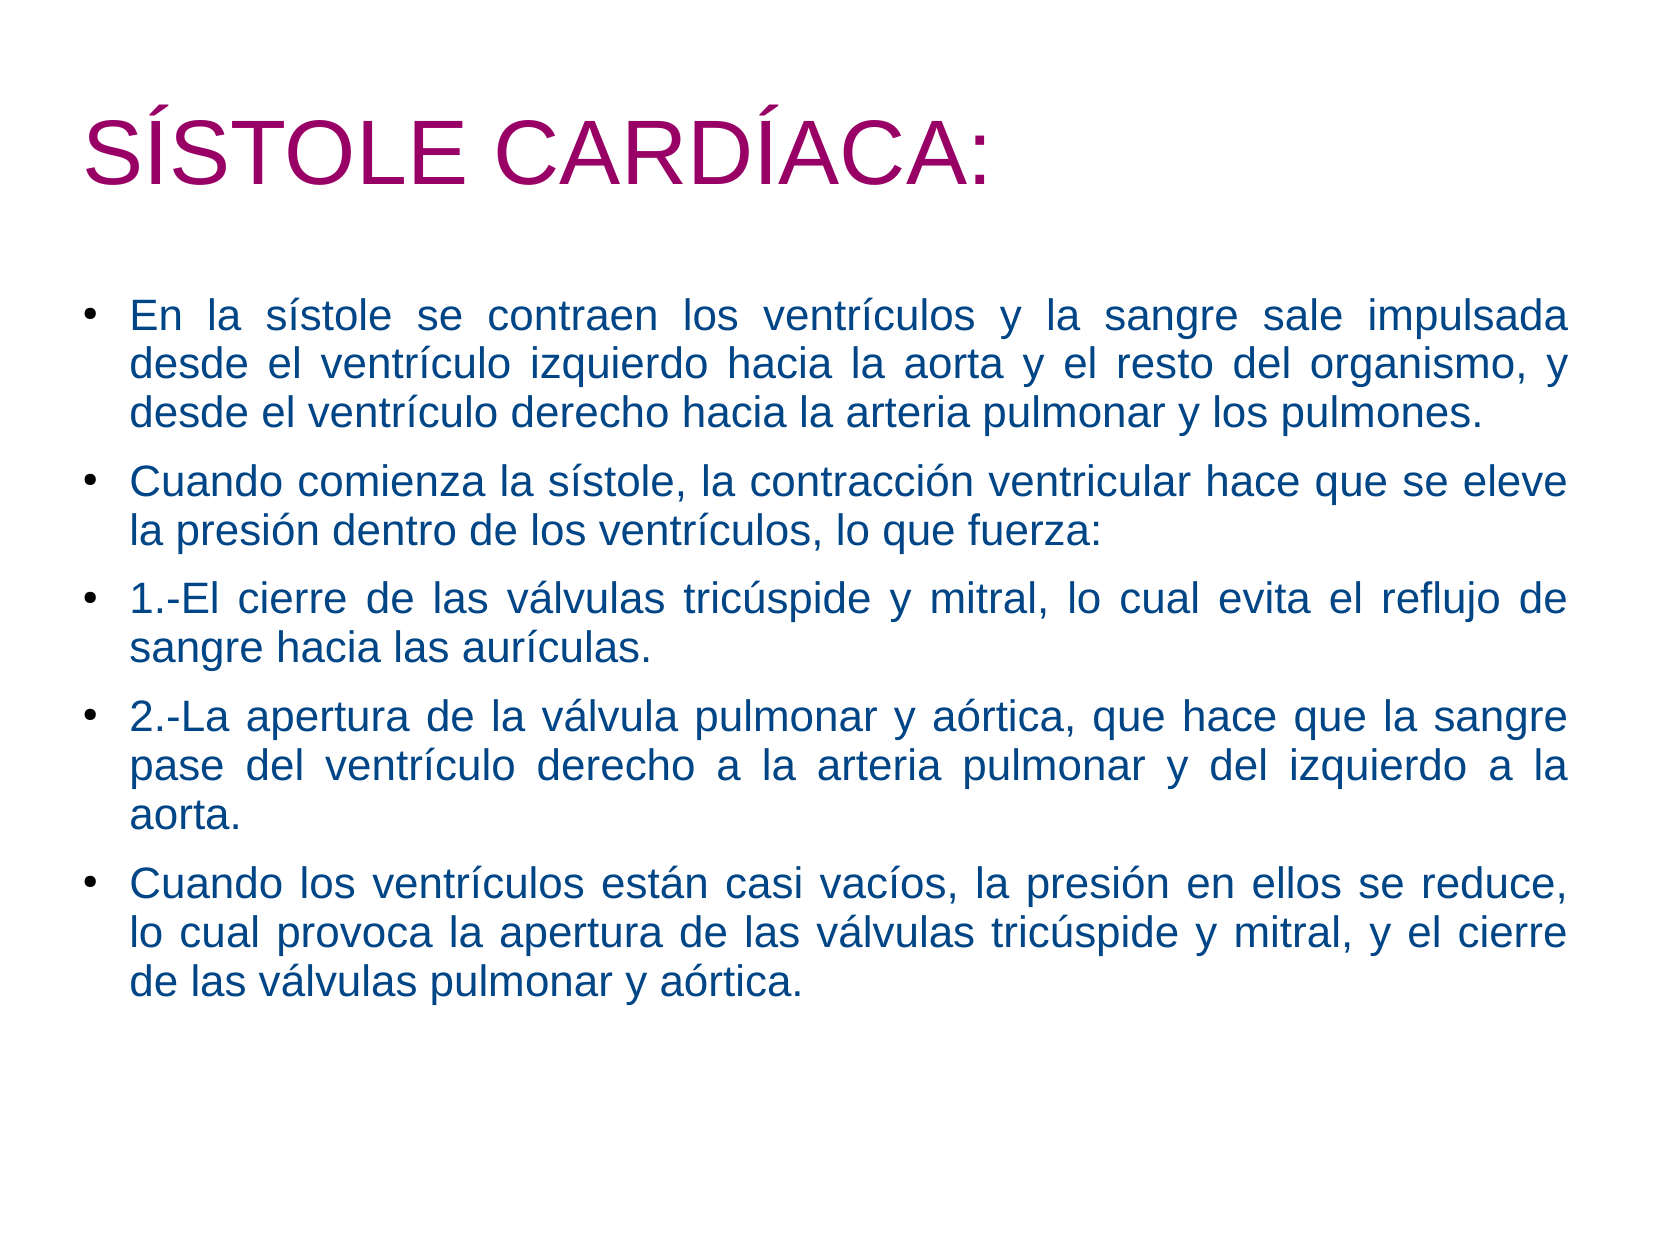

# SÍSTOLE CARDÍACA:
En la sístole se contraen los ventrículos y la sangre sale impulsada desde el ventrículo izquierdo hacia la aorta y el resto del organismo, y desde el ventrículo derecho hacia la arteria pulmonar y los pulmones.
Cuando comienza la sístole, la contracción ventricular hace que se eleve la presión dentro de los ventrículos, lo que fuerza:
1.-El cierre de las válvulas tricúspide y mitral, lo cual evita el reflujo de sangre hacia las aurículas.
2.-La apertura de la válvula pulmonar y aórtica, que hace que la sangre pase del ventrículo derecho a la arteria pulmonar y del izquierdo a la aorta.
Cuando los ventrículos están casi vacíos, la presión en ellos se reduce, lo cual provoca la apertura de las válvulas tricúspide y mitral, y el cierre de las válvulas pulmonar y aórtica.